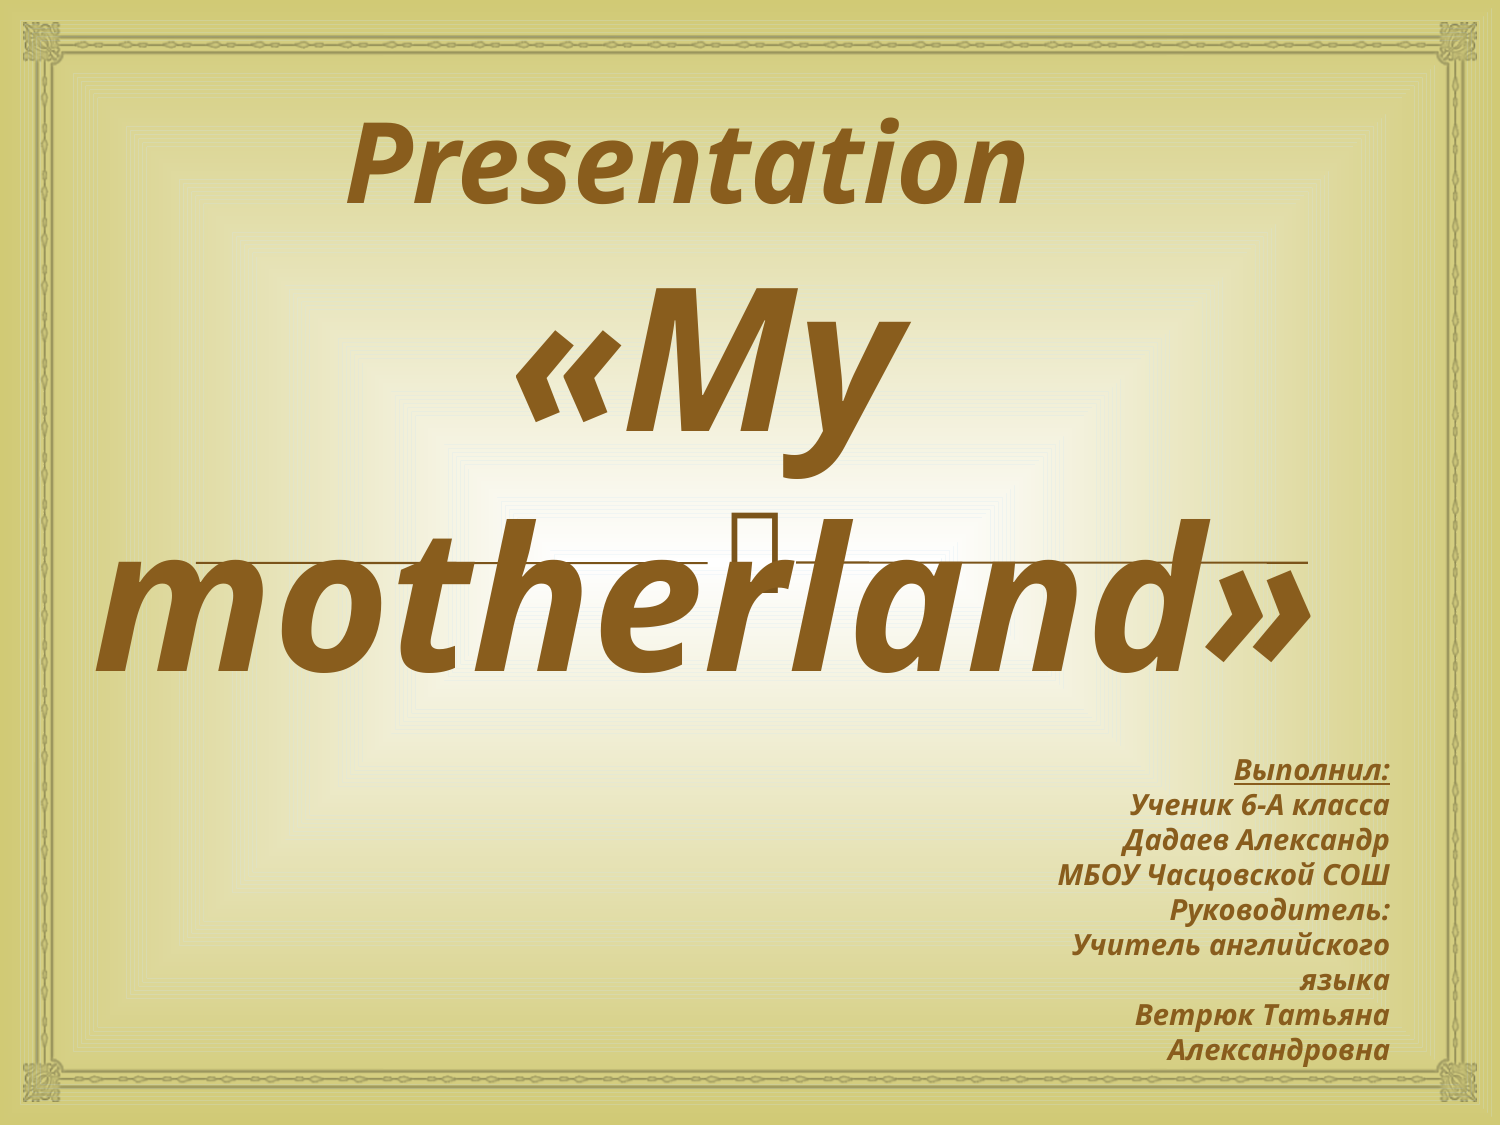

# Presentation «My motherland»
Выполнил:
Ученик 6-А класса
Дадаев Александр
МБОУ Часцовской СОШ
Руководитель:
Учитель английского языка
Ветрюк Татьяна Александровна